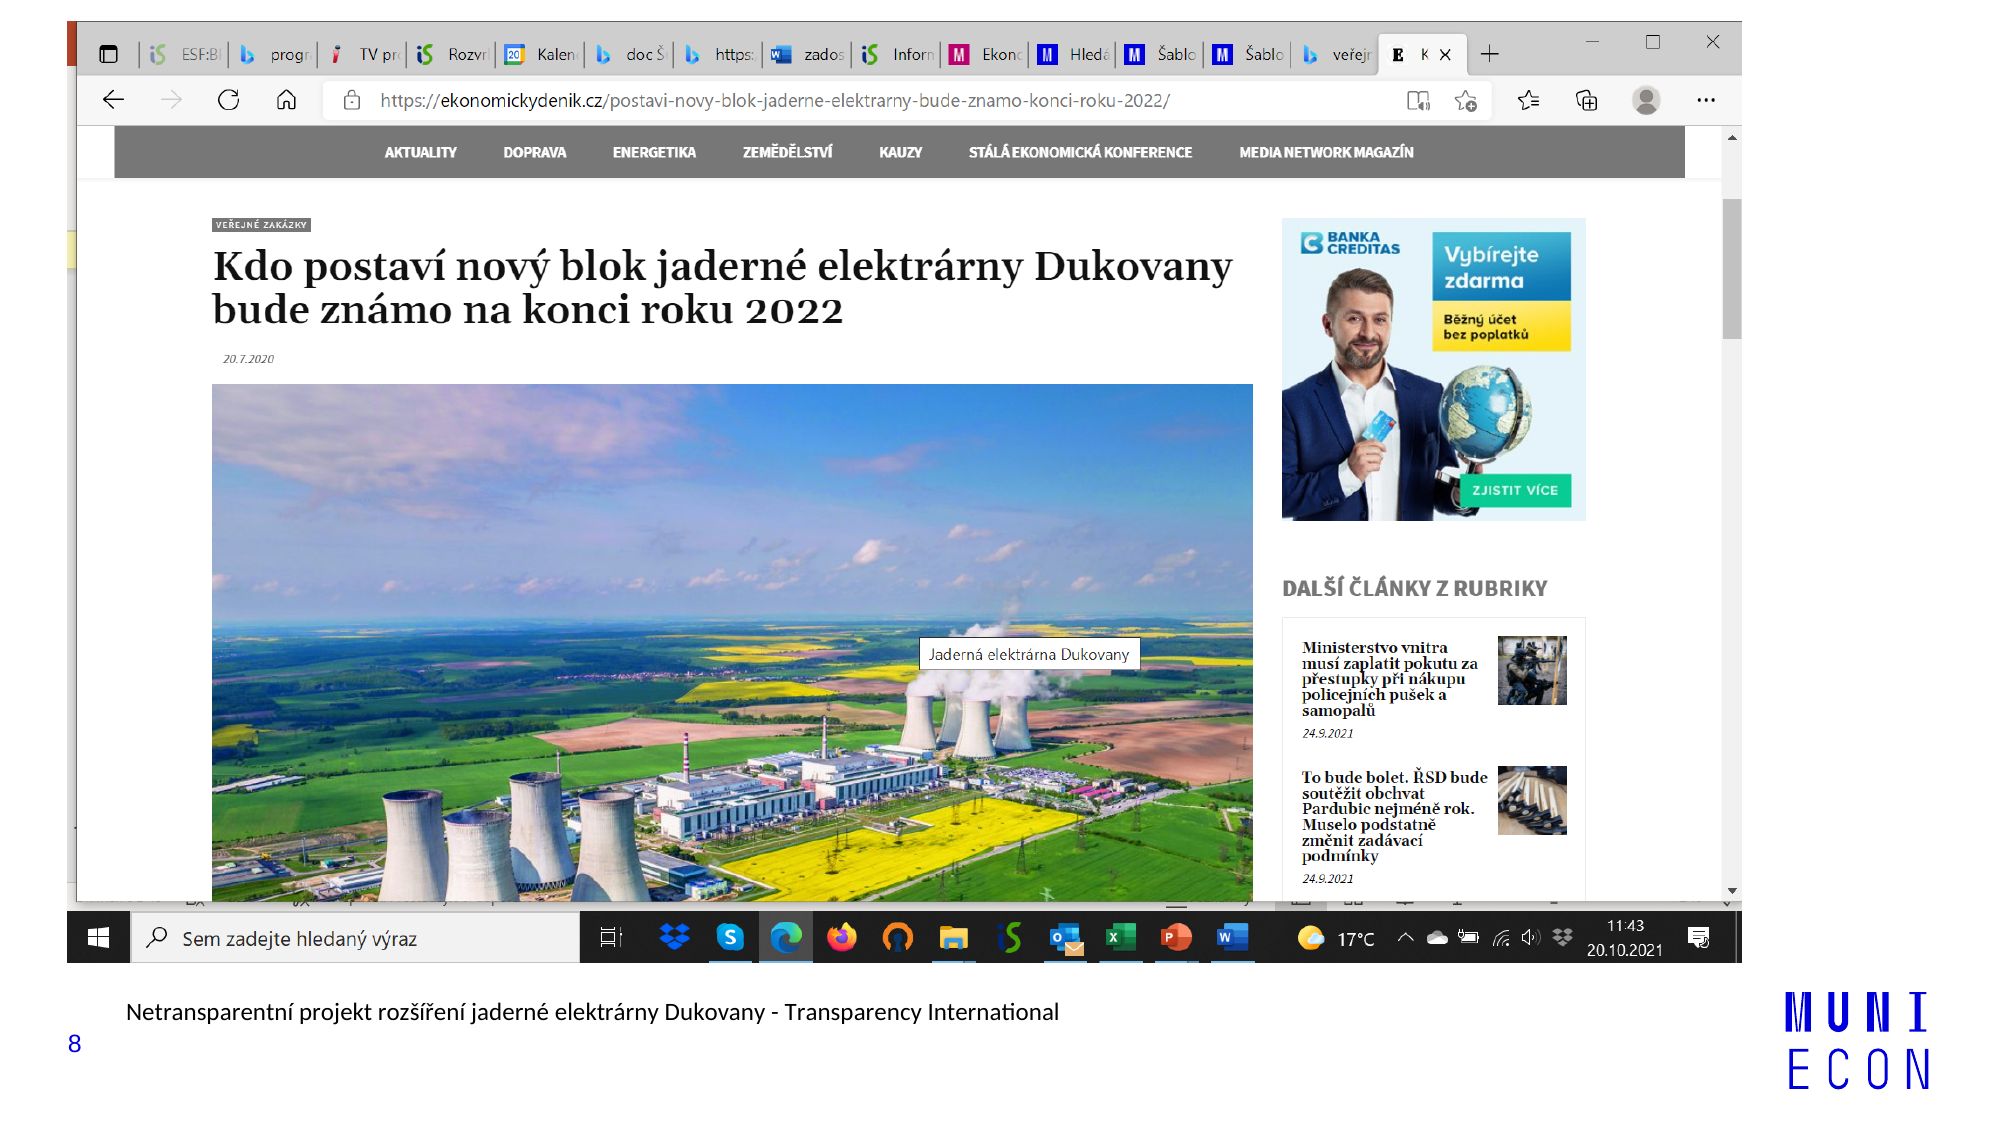

Netransparentní projekt rozšíření jaderné elektrárny Dukovany - Transparency International